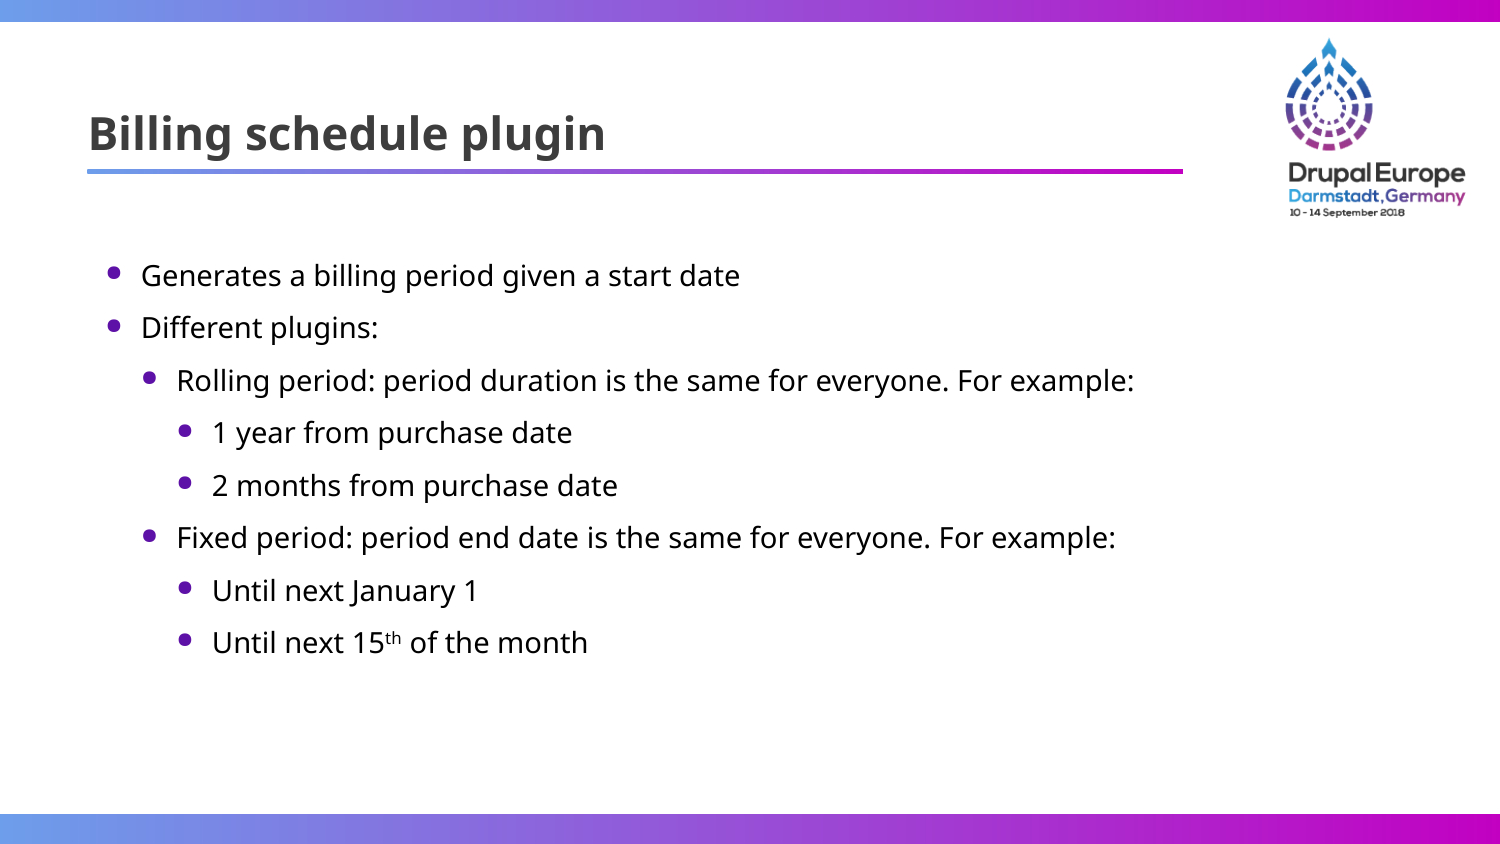

Billing schedule plugin
Generates a billing period given a start date
Different plugins:
Rolling period: period duration is the same for everyone. For example:
1 year from purchase date
2 months from purchase date
Fixed period: period end date is the same for everyone. For example:
Until next January 1
Until next 15th of the month